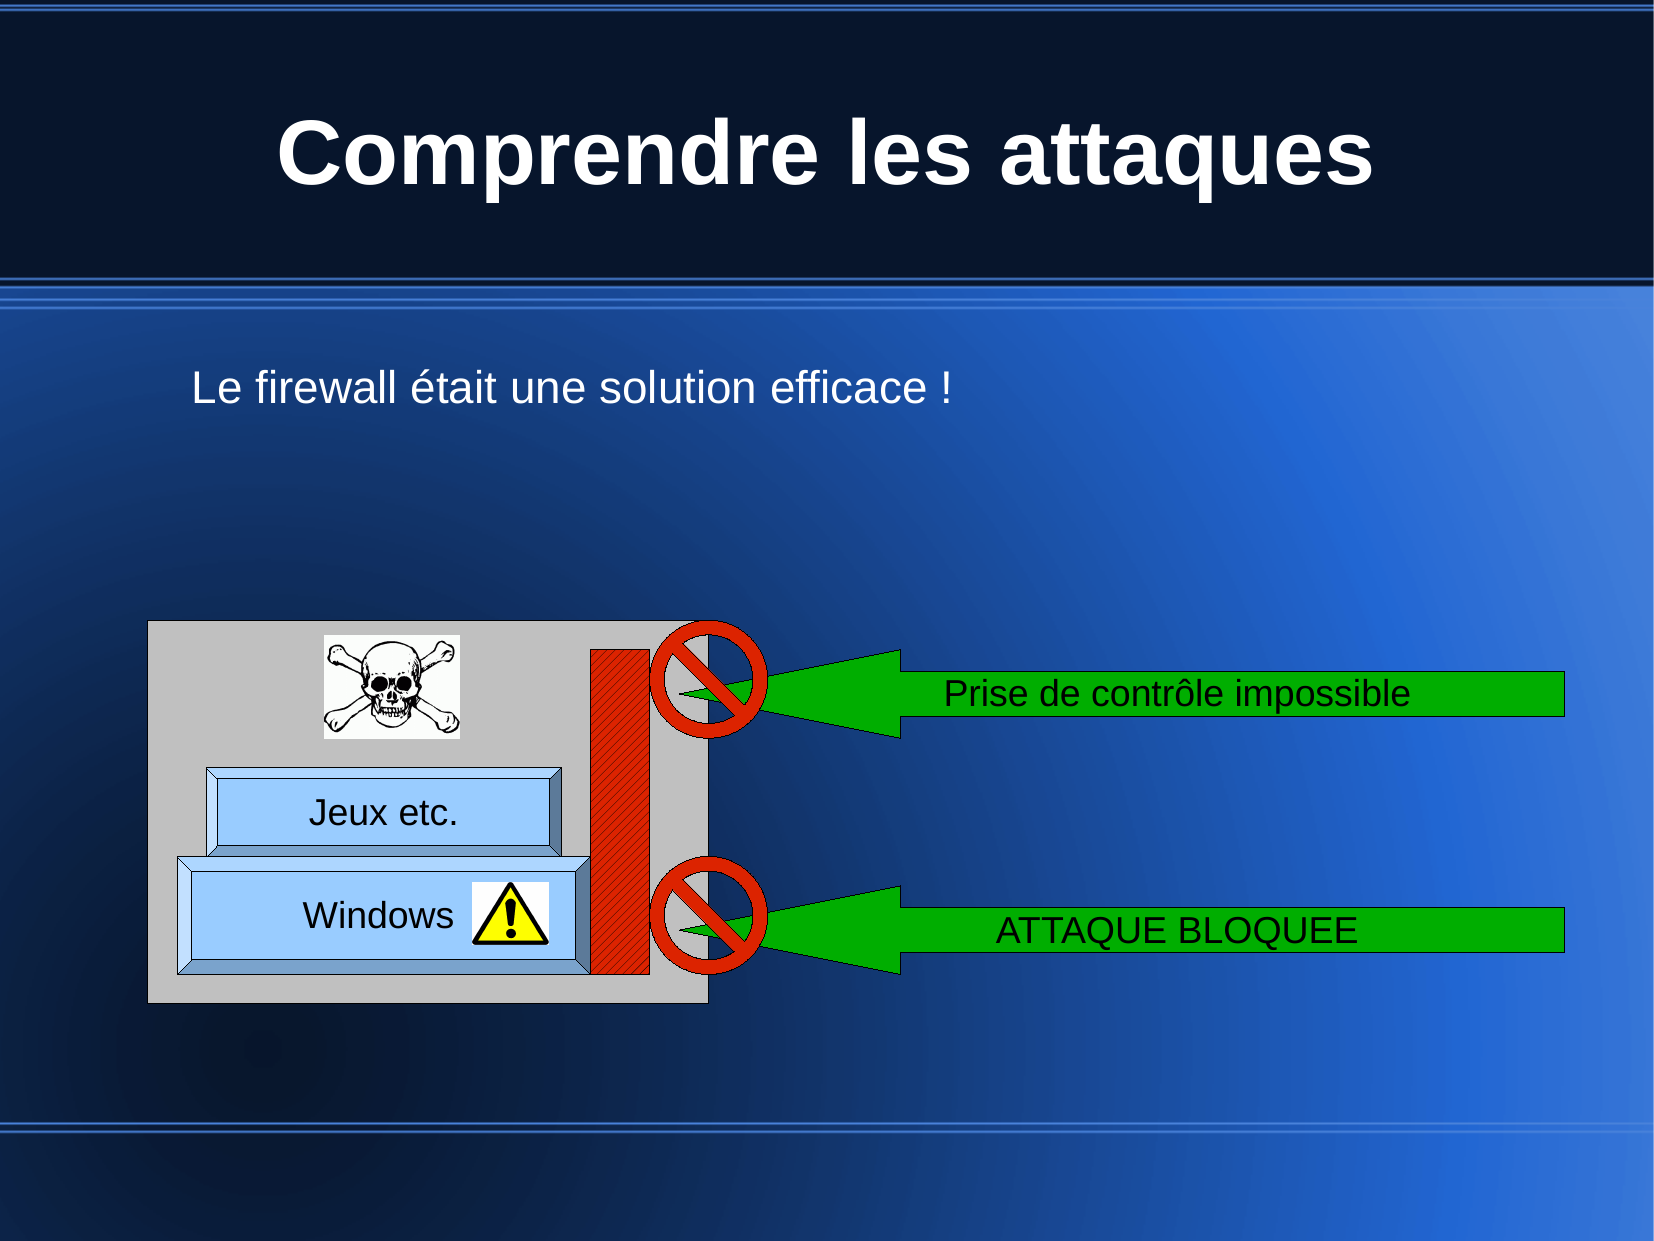

# Comprendre les attaques
Le firewall était une solution efficace !
Prise de contrôle impossible
Jeux etc.
Windows
ATTAQUE BLOQUEE